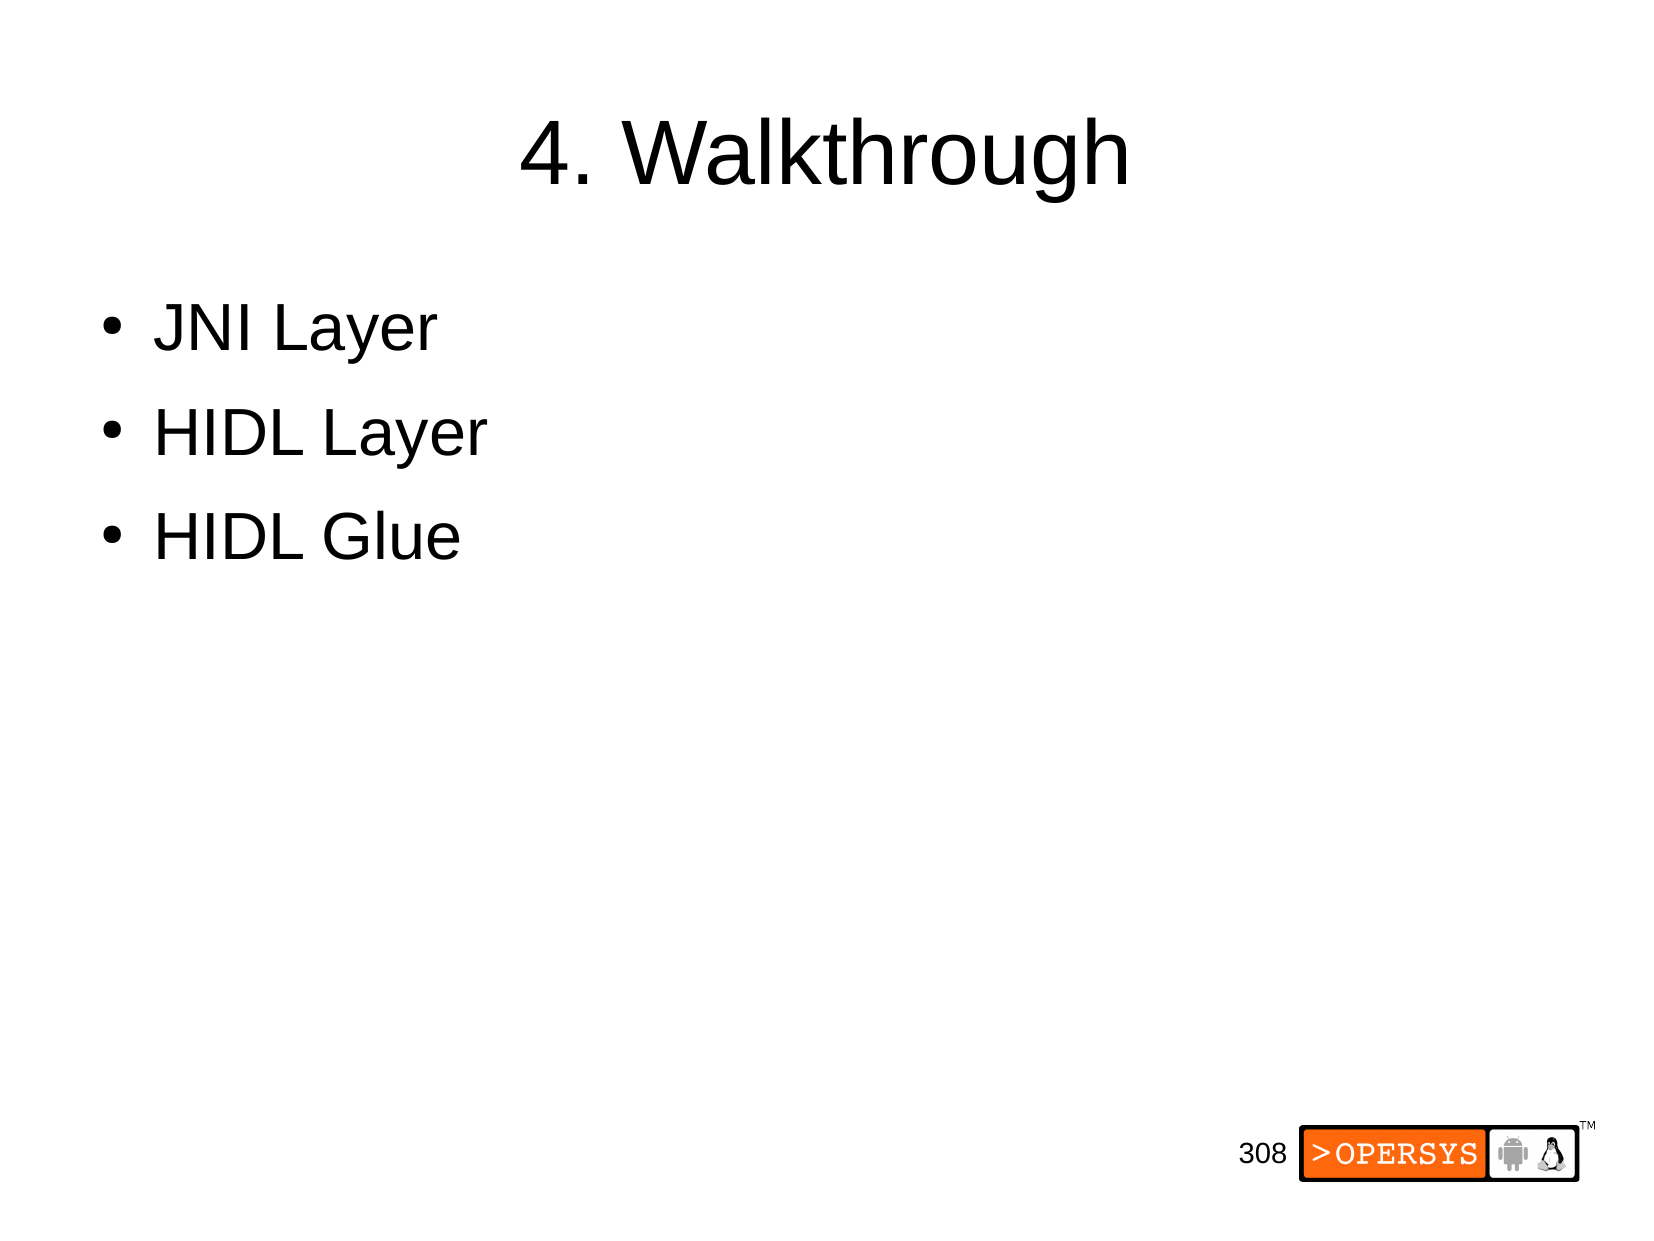

# 4. Walkthrough
JNI Layer
HIDL Layer
HIDL Glue